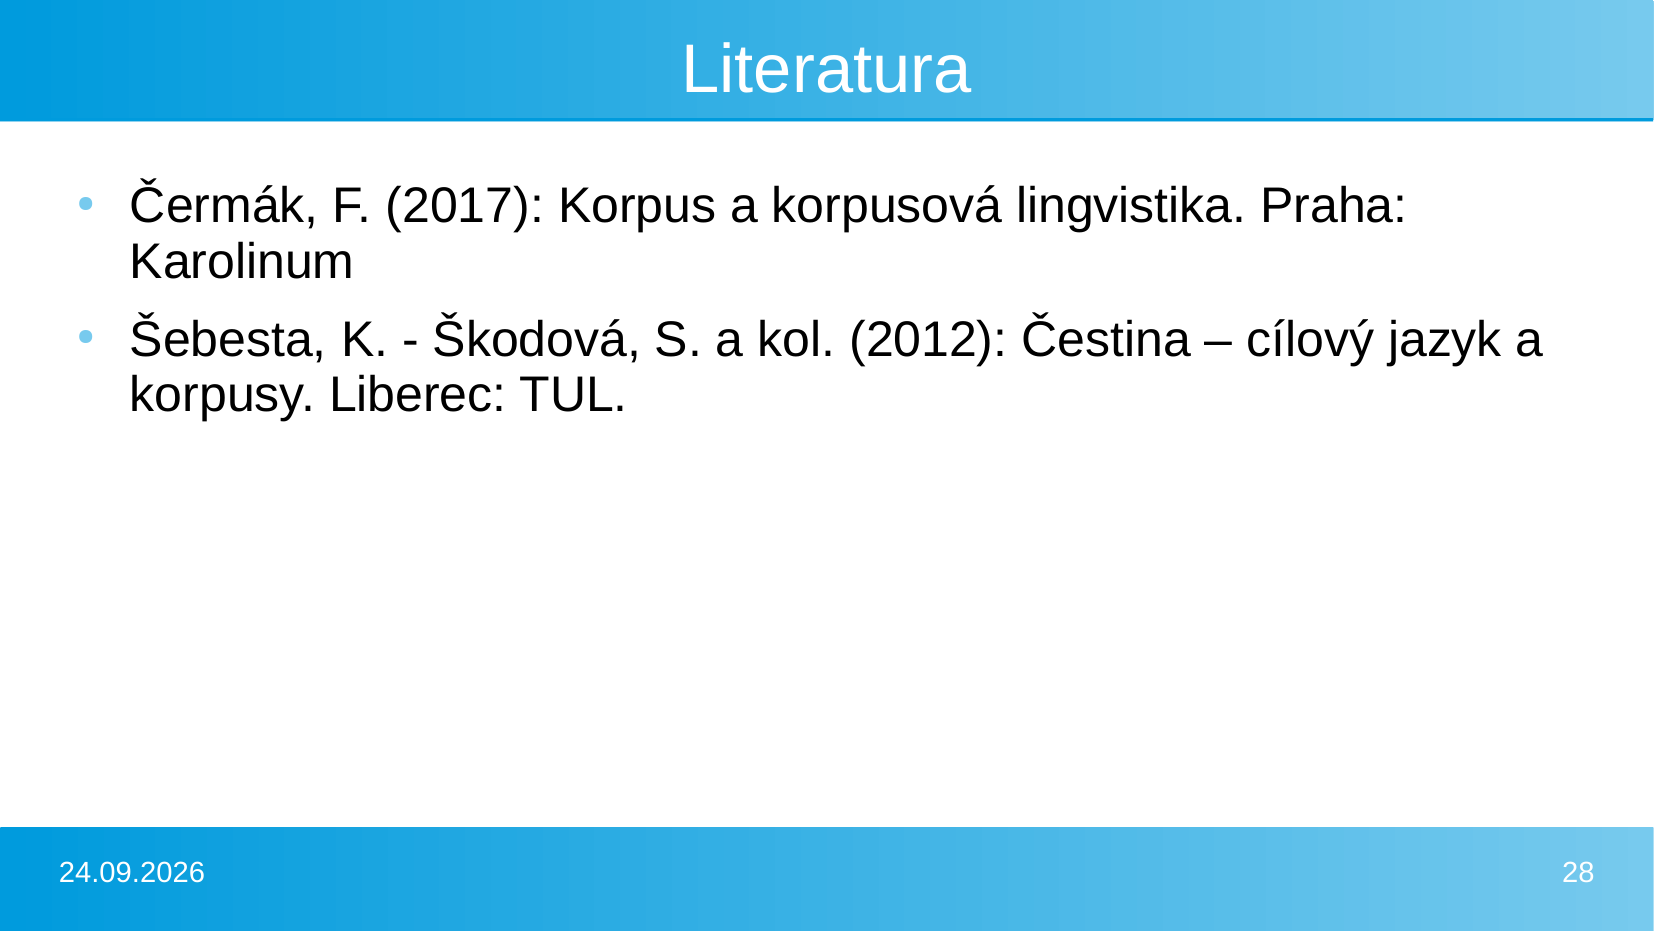

# Literatura
Čermák, F. (2017): Korpus a korpusová lingvistika. Praha: Karolinum
Šebesta, K. - Škodová, S. a kol. (2012): Čestina – cílový jazyk a korpusy. Liberec: TUL.
28